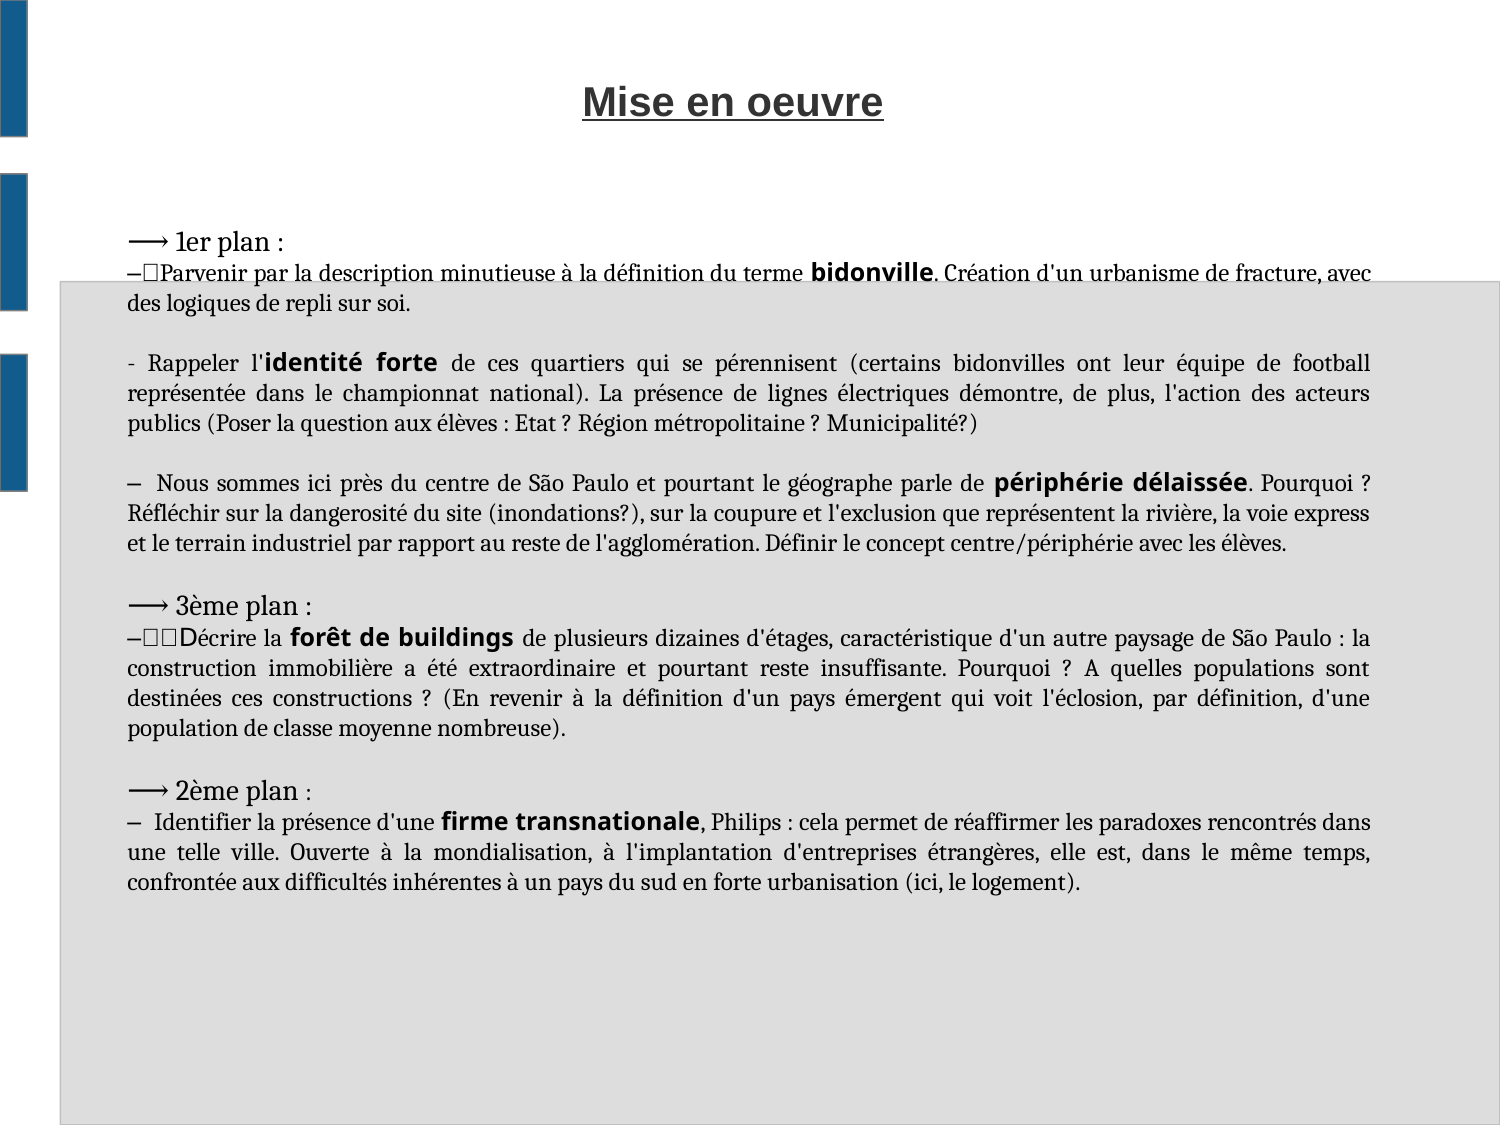

# Mise en oeuvre
⟶ 1er plan :
–Parvenir par la description minutieuse à la définition du terme bidonville. Création d'un urbanisme de fracture, avec des logiques de repli sur soi.
- Rappeler l'identité forte de ces quartiers qui se pérennisent (certains bidonvilles ont leur équipe de football représentée dans le championnat national). La présence de lignes électriques démontre, de plus, l'action des acteurs publics (Poser la question aux élèves : Etat ? Région métropolitaine ? Municipalité?)
– Nous sommes ici près du centre de São Paulo et pourtant le géographe parle de périphérie délaissée. Pourquoi ? Réfléchir sur la dangerosité du site (inondations?), sur la coupure et l'exclusion que représentent la rivière, la voie express et le terrain industriel par rapport au reste de l'agglomération. Définir le concept centre/périphérie avec les élèves.
⟶ 3ème plan :
–Décrire la forêt de buildings de plusieurs dizaines d'étages, caractéristique d'un autre paysage de São Paulo : la construction immobilière a été extraordinaire et pourtant reste insuffisante. Pourquoi ? A quelles populations sont destinées ces constructions ? (En revenir à la définition d'un pays émergent qui voit l'éclosion, par définition, d'une population de classe moyenne nombreuse).
⟶ 2ème plan :
– Identifier la présence d'une firme transnationale, Philips : cela permet de réaffirmer les paradoxes rencontrés dans une telle ville. Ouverte à la mondialisation, à l'implantation d'entreprises étrangères, elle est, dans le même temps, confrontée aux difficultés inhérentes à un pays du sud en forte urbanisation (ici, le logement).